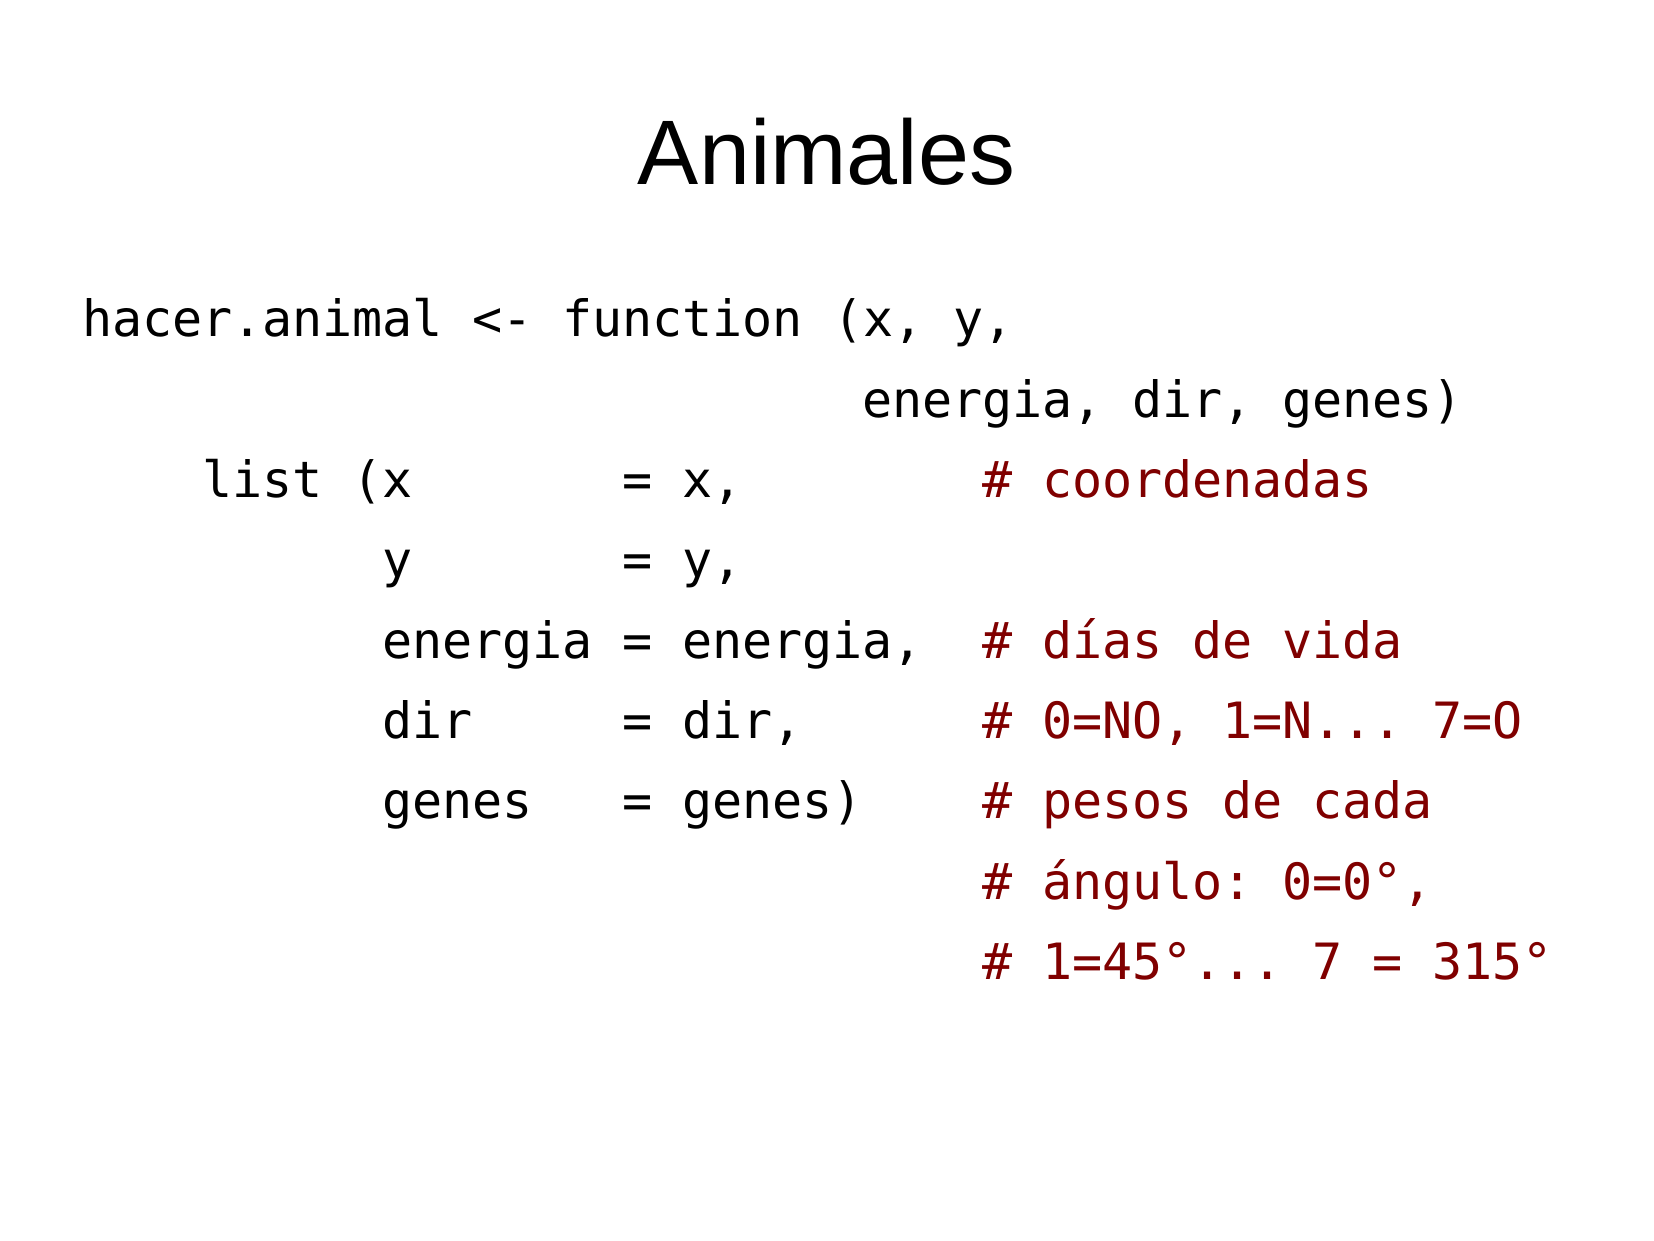

# Animales
hacer.animal <- function (x, y,
 energia, dir, genes)
 list (x = x, # coordenadas
 y = y,
 energia = energia, # días de vida
 dir = dir, # 0=NO, 1=N... 7=O
 genes = genes) # pesos de cada
 # ángulo: 0=0°,
 # 1=45°... 7 = 315°